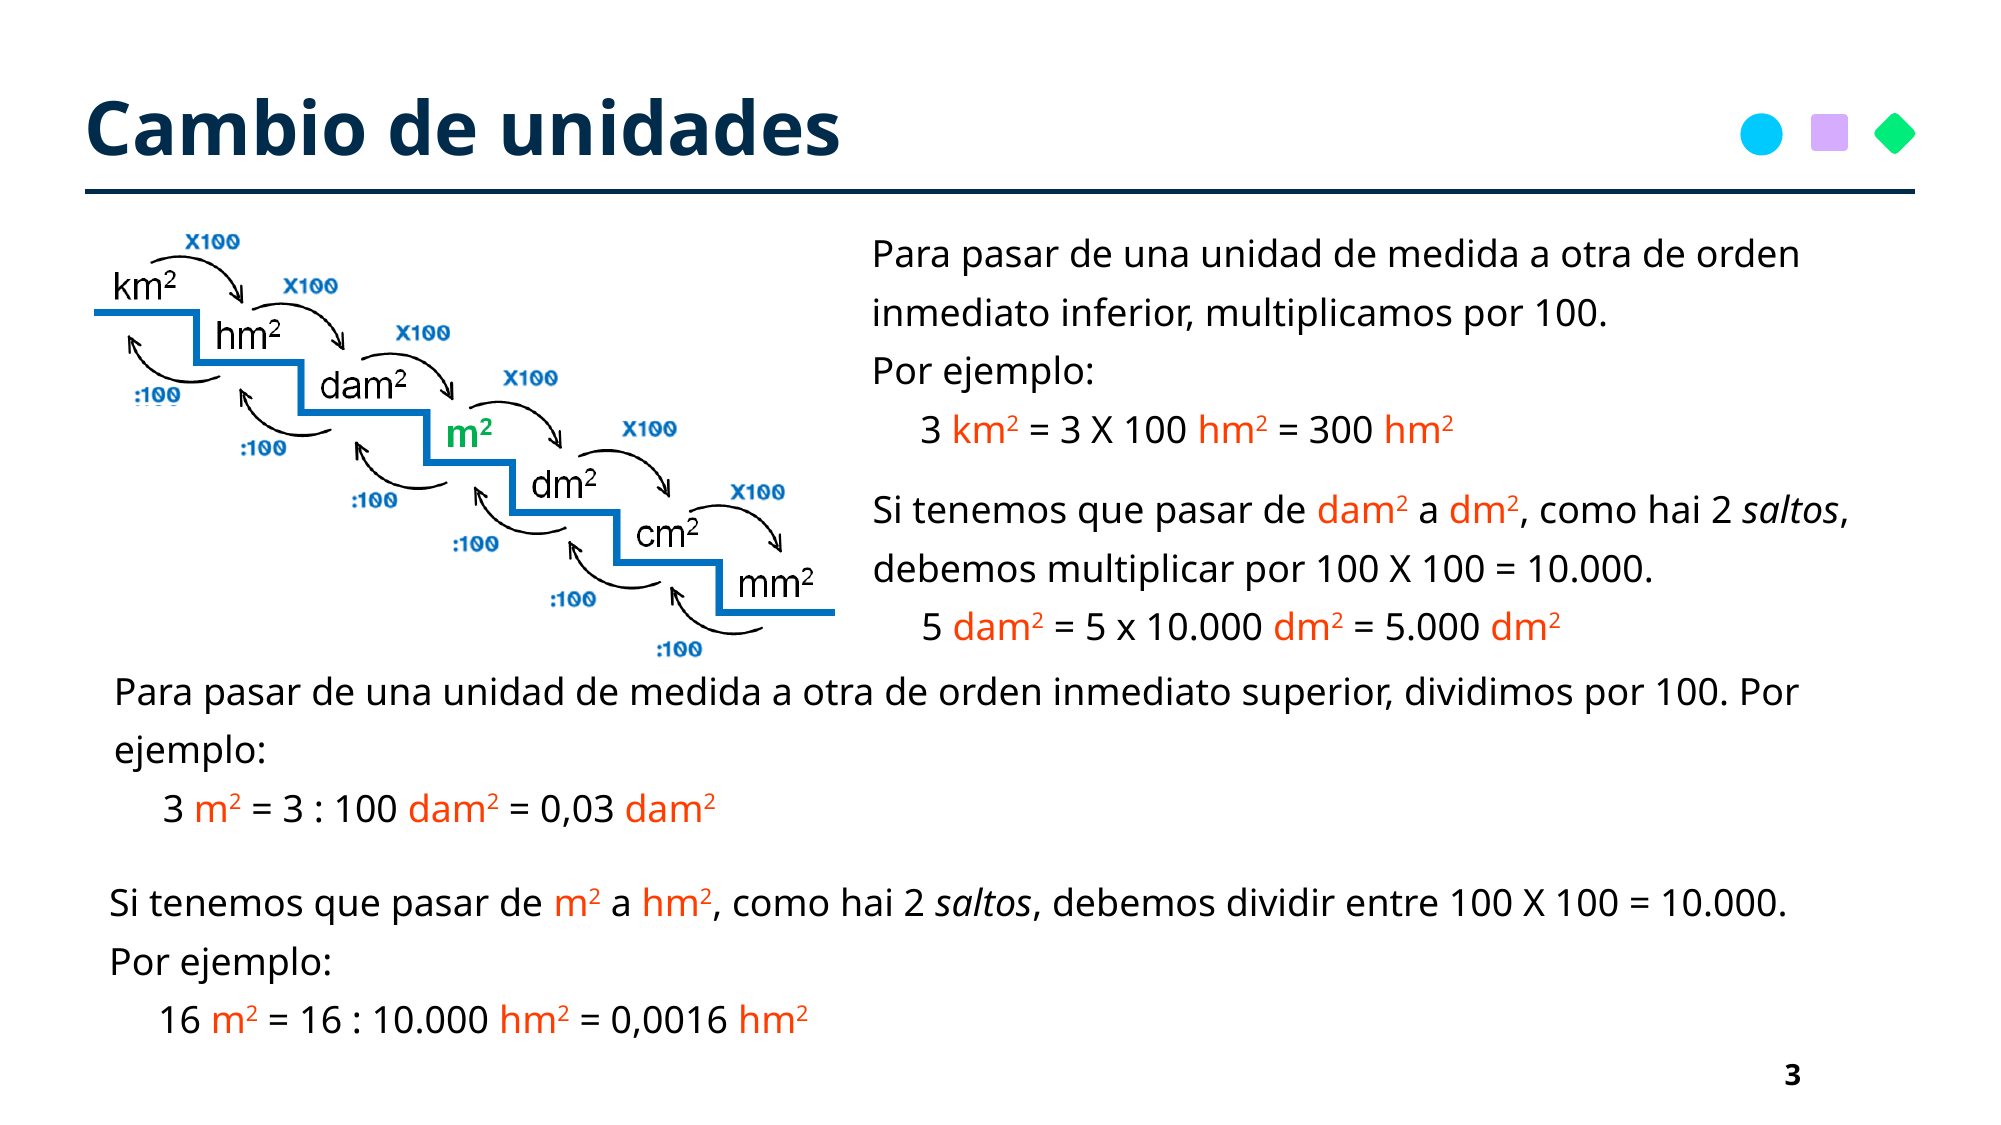

# Cambio de unidades
Para pasar de una unidad de medida a otra de orden inmediato inferior, multiplicamos por 100.
Por ejemplo:
 3 km2 = 3 X 100 hm2 = 300 hm2
Si tenemos que pasar de dam2 a dm2, como hai 2 saltos, debemos multiplicar por 100 X 100 = 10.000.
 5 dam2 = 5 x 10.000 dm2 = 5.000 dm2
Para pasar de una unidad de medida a otra de orden inmediato superior, dividimos por 100. Por ejemplo:
 3 m2 = 3 : 100 dam2 = 0,03 dam2
Si tenemos que pasar de m2 a hm2, como hai 2 saltos, debemos dividir entre 100 X 100 = 10.000.
Por ejemplo:
 16 m2 = 16 : 10.000 hm2 = 0,0016 hm2